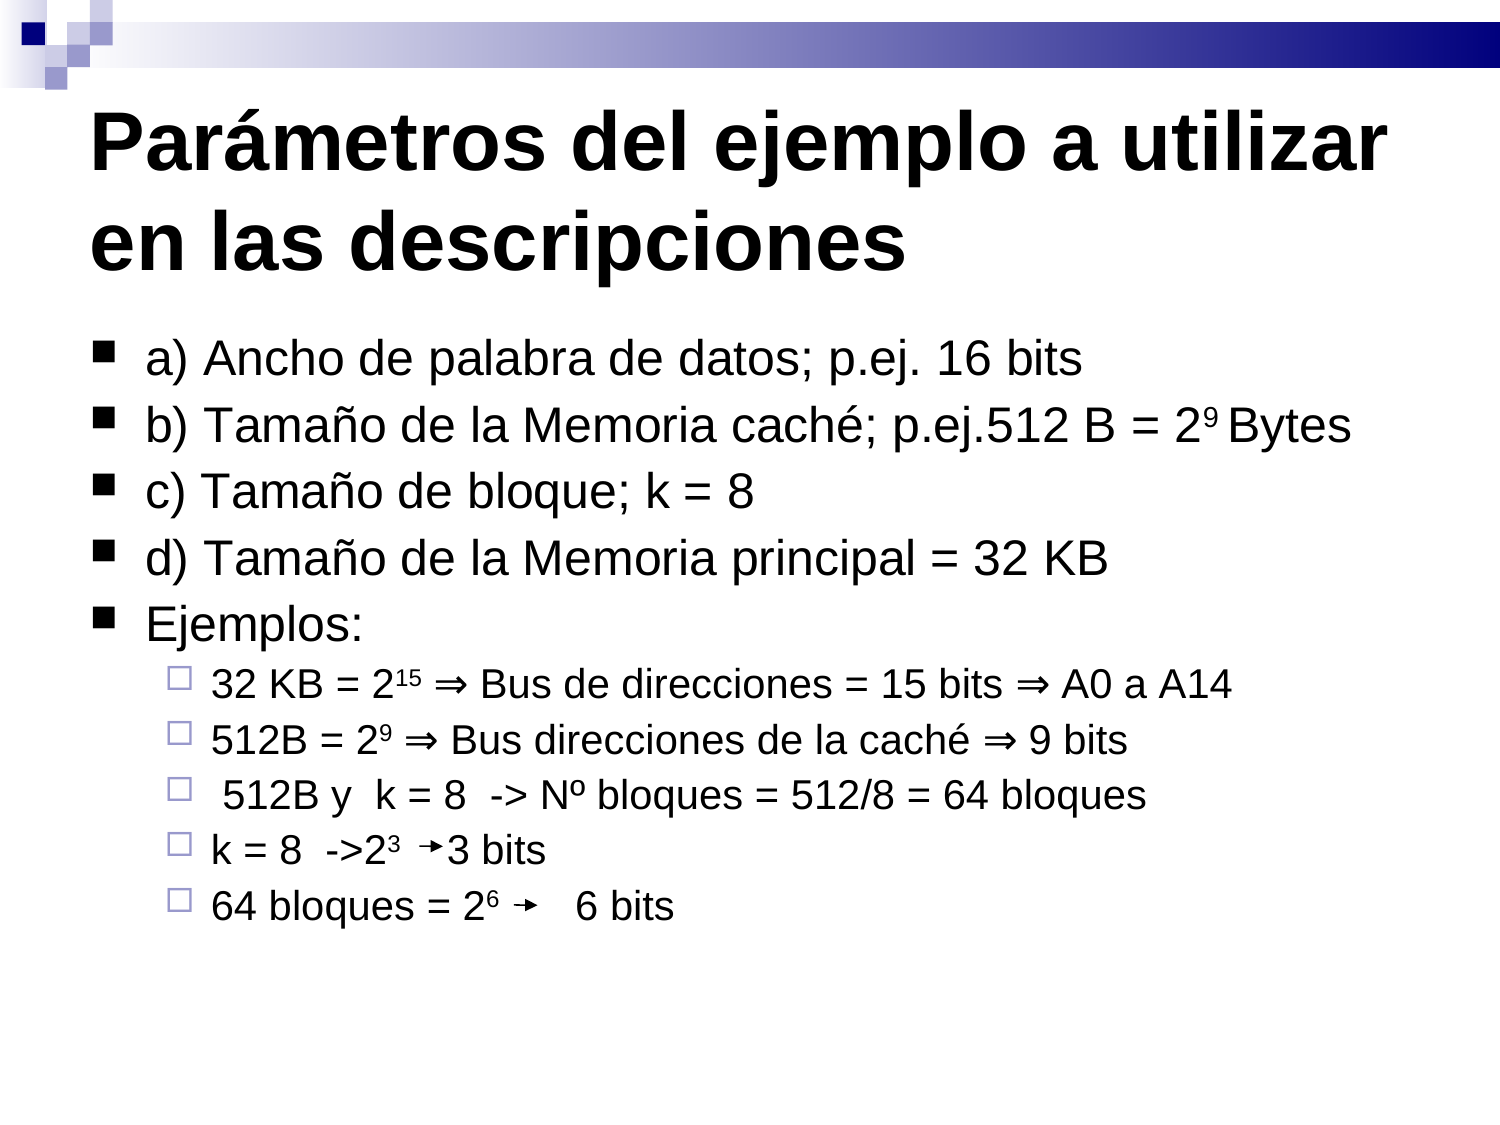

# Parámetros del ejemplo a utilizar en las descripciones
a) Ancho de palabra de datos; p.ej. 16 bits
b) Tamaño de la Memoria caché; p.ej.512 B = 29 Bytes
c) Tamaño de bloque; k = 8
d) Tamaño de la Memoria principal = 32 KB
Ejemplos:
32 KB = 215 ⇒ Bus de direcciones = 15 bits ⇒ A0 a A14
512B = 29 ⇒ Bus direcciones de la caché ⇒ 9 bits
 512B y k = 8 -> Nº bloques = 512/8 = 64 bloques
k = 8 ->23 3 bits
64 bloques = 26 6 bits